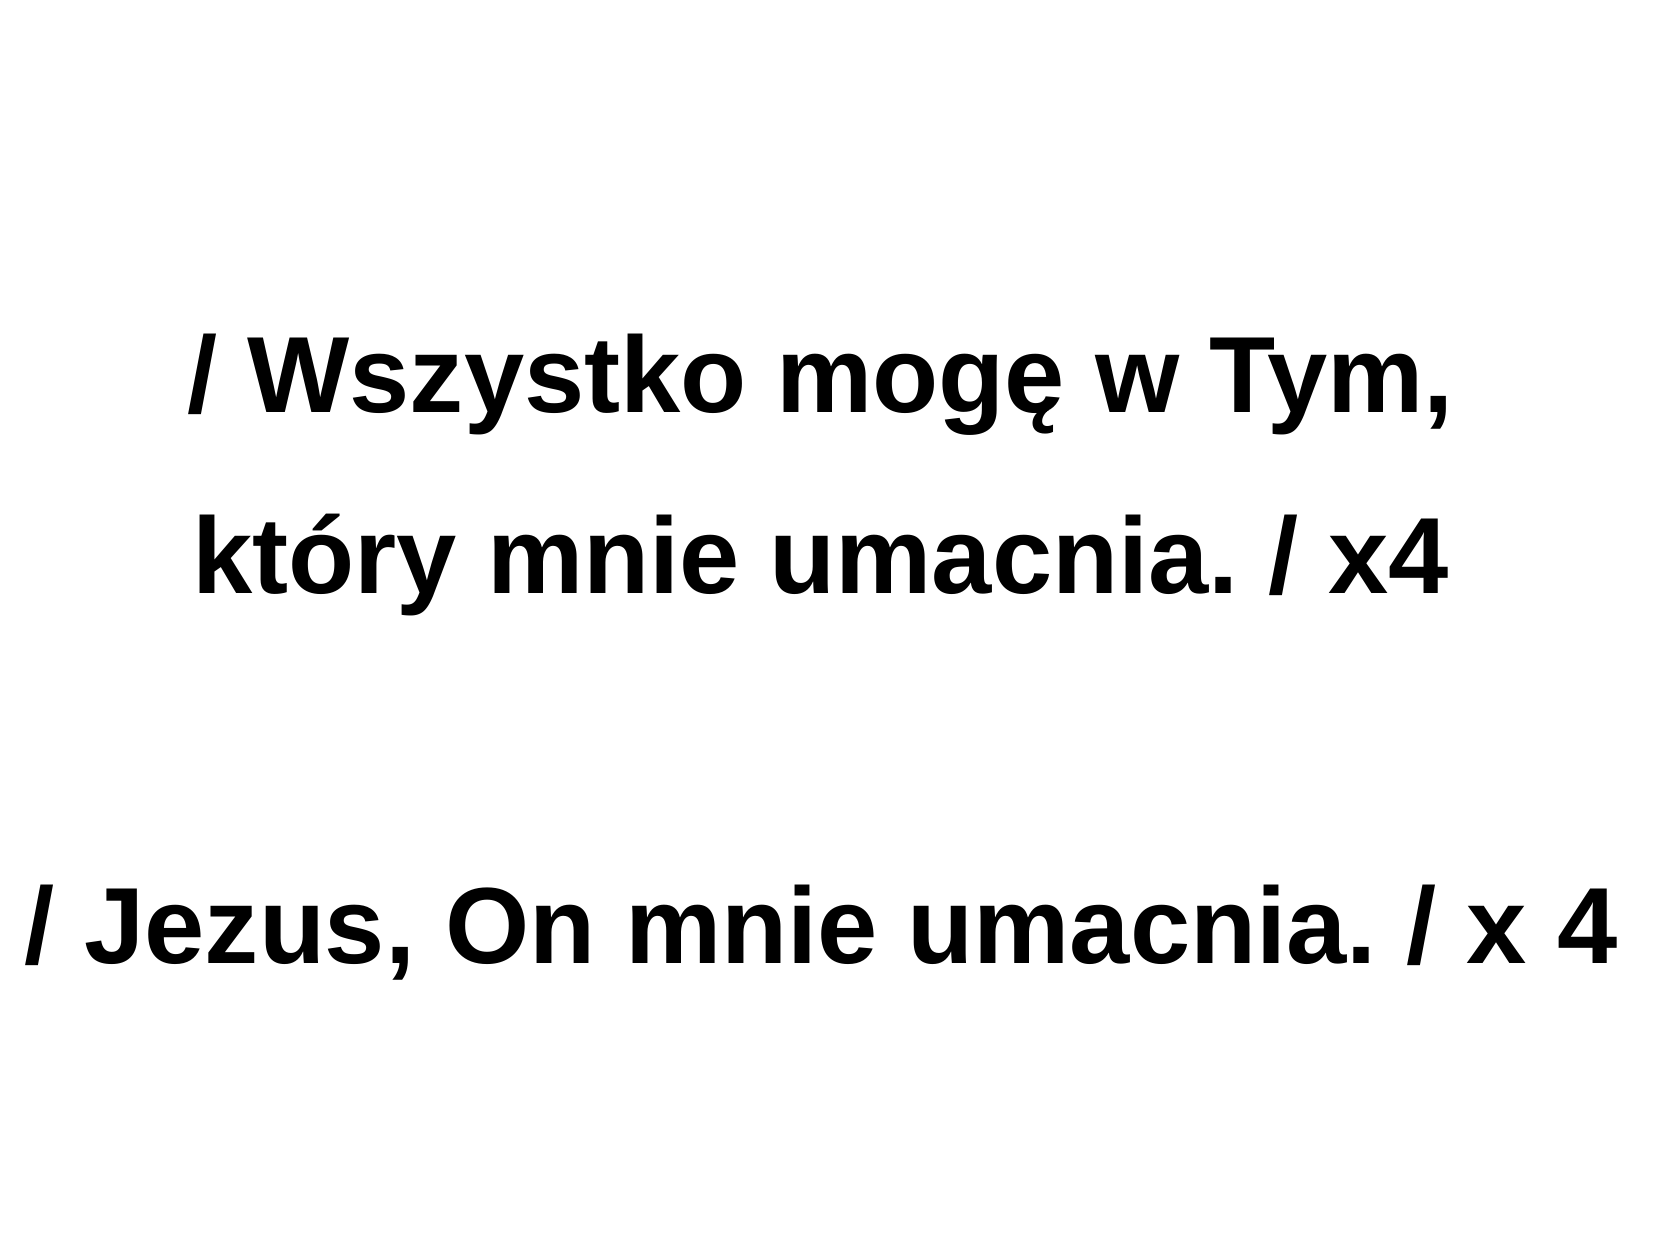

# / Wszystko mogę w Tym,
który mnie umacnia. / x4
/ Jezus, On mnie umacnia. / x 4